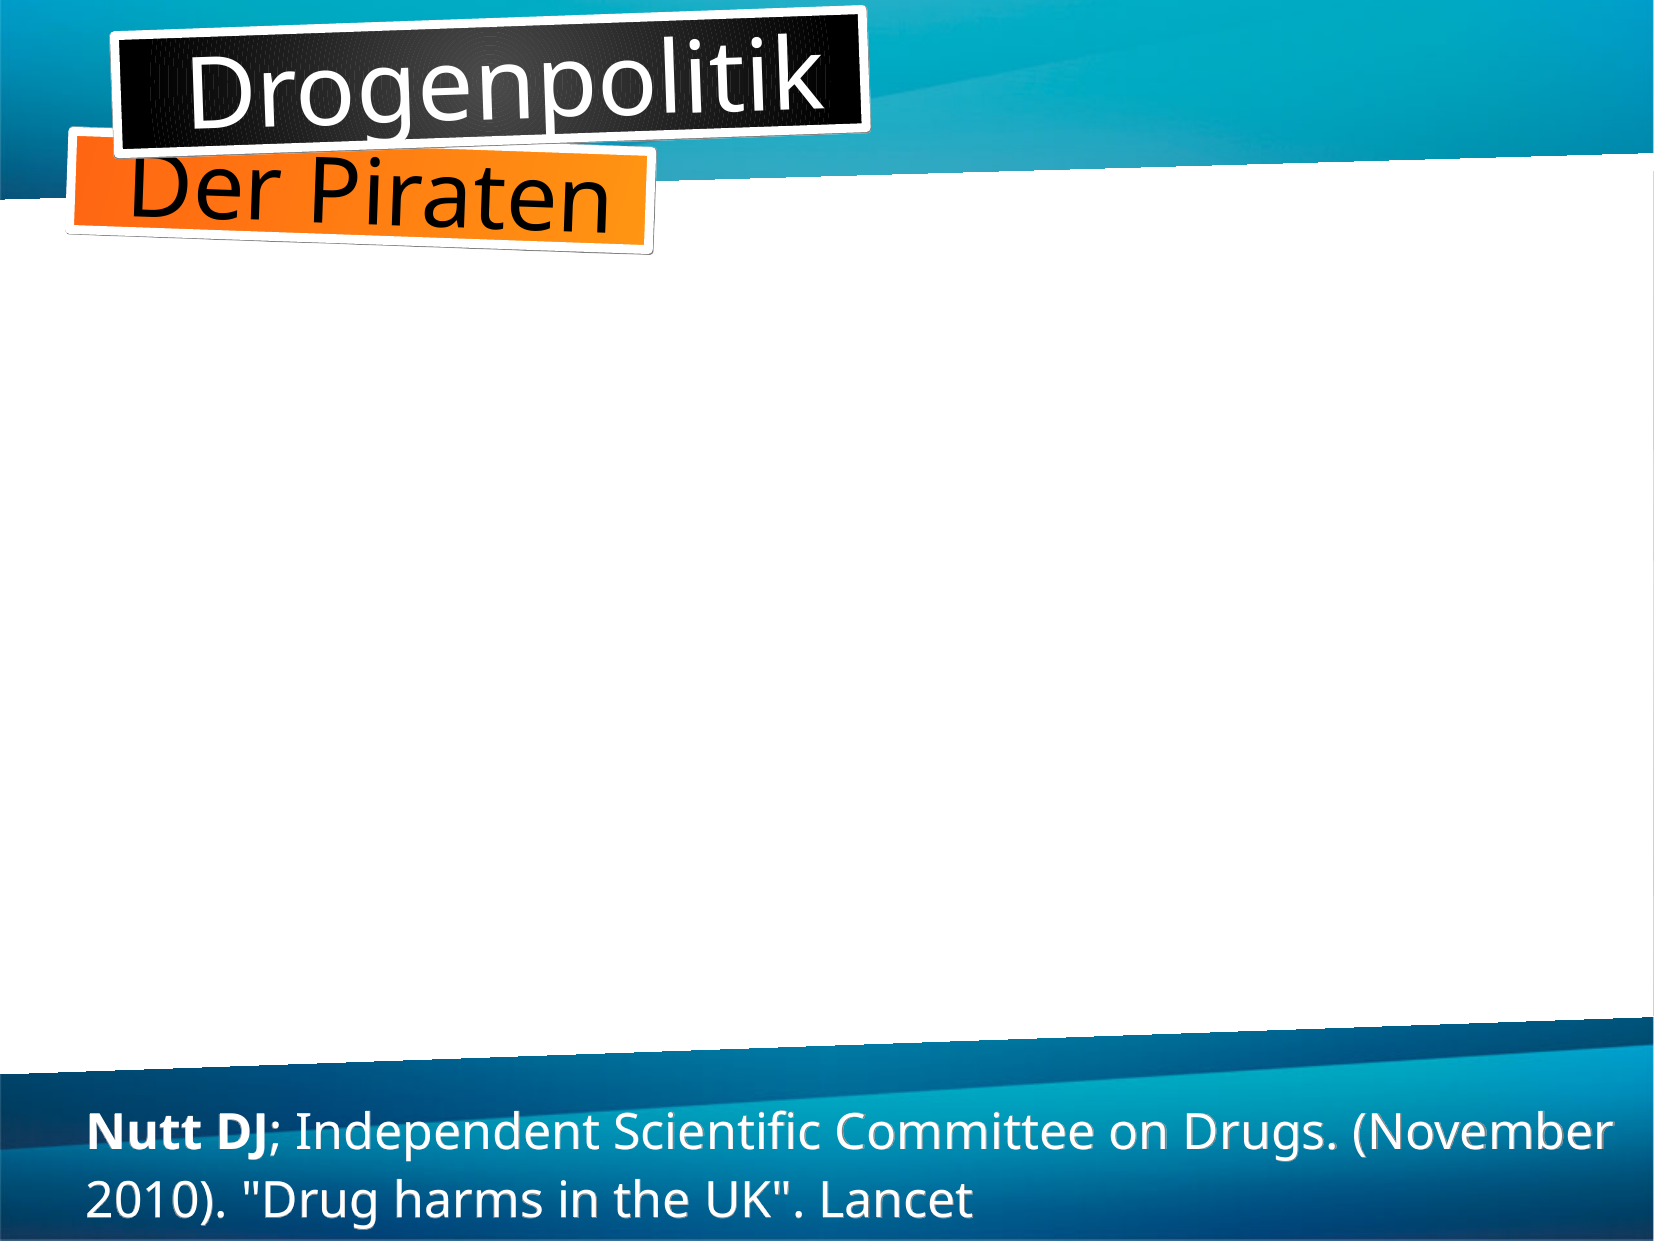

Drogenpolitik
# Der Piraten
Nutt DJ; Independent Scientific Committee on Drugs. (November 2010). "Drug harms in the UK". Lancet